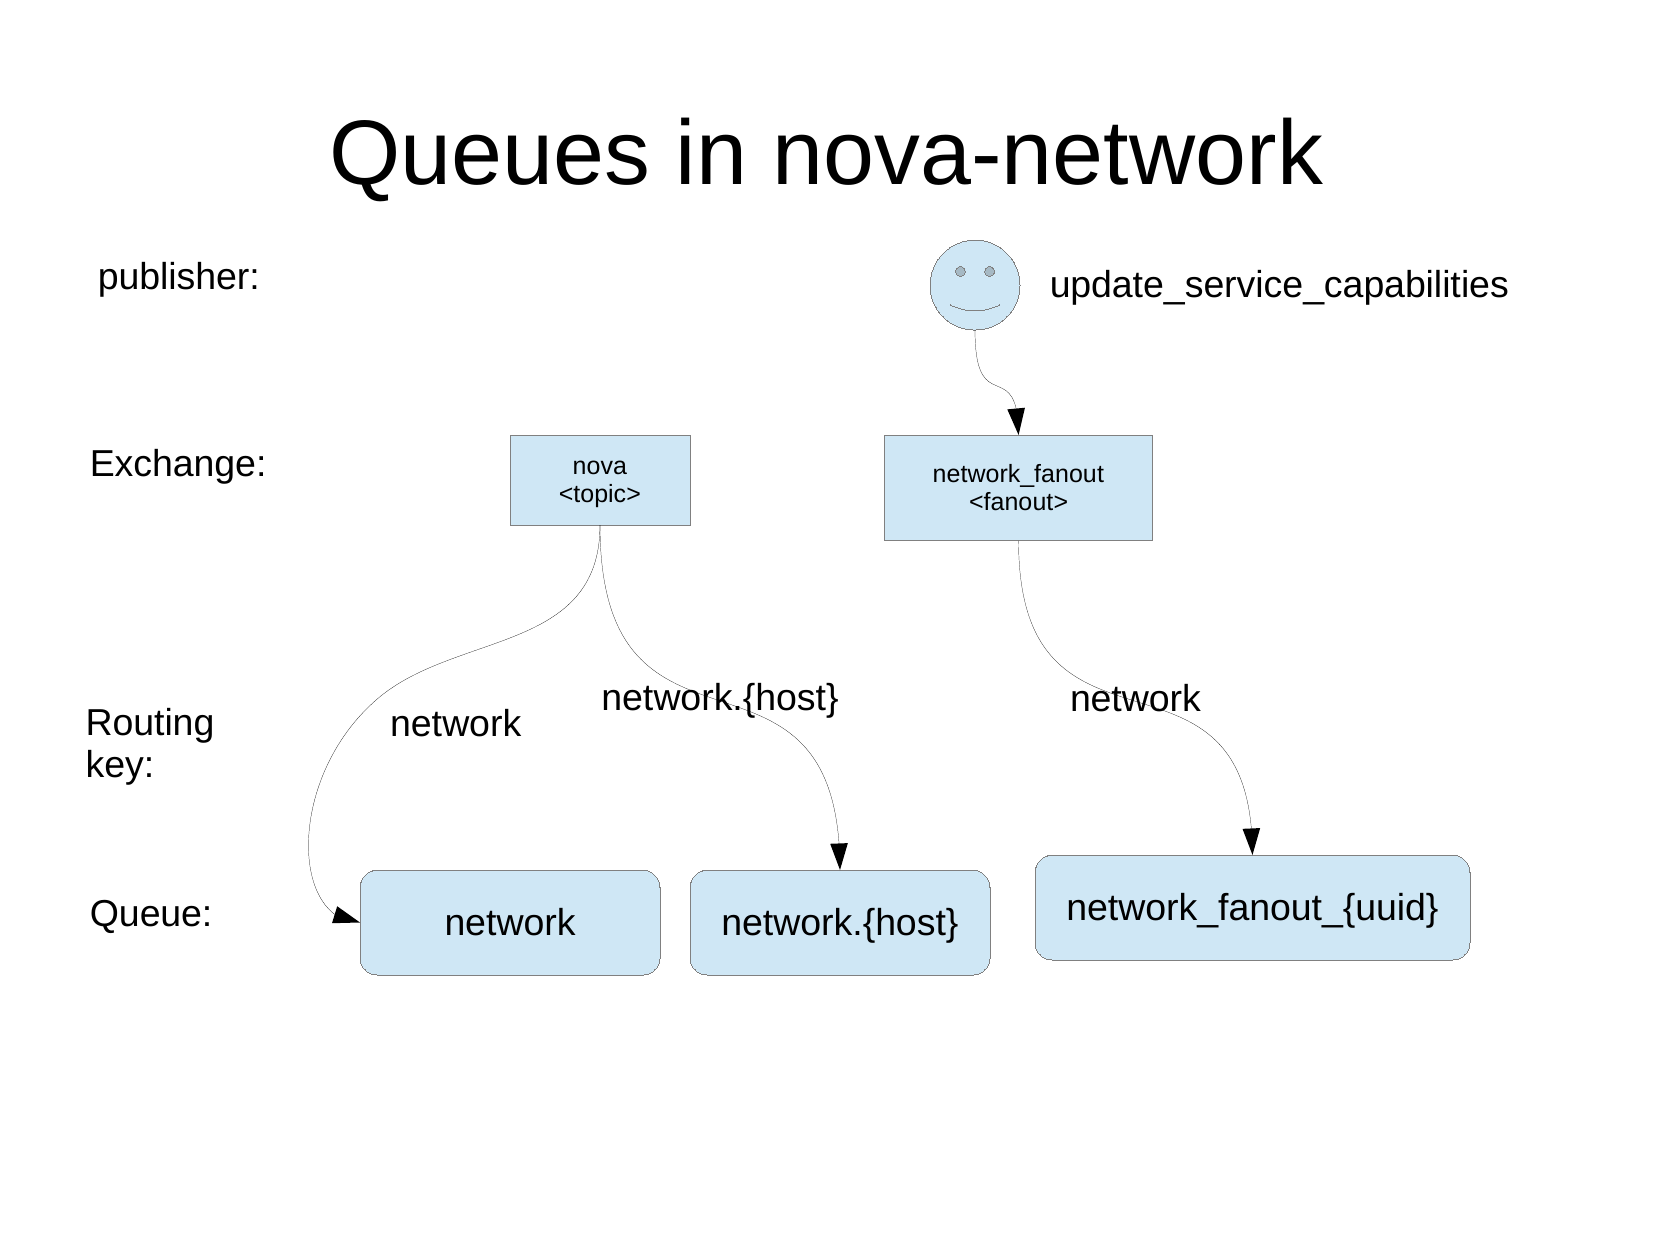

# Queues in nova-network
publisher:
update_service_capabilities
Exchange:
nova
<topic>
network_fanout
<fanout>
Routing key:
network_fanout_{uuid}
network
network.{host}
Queue: